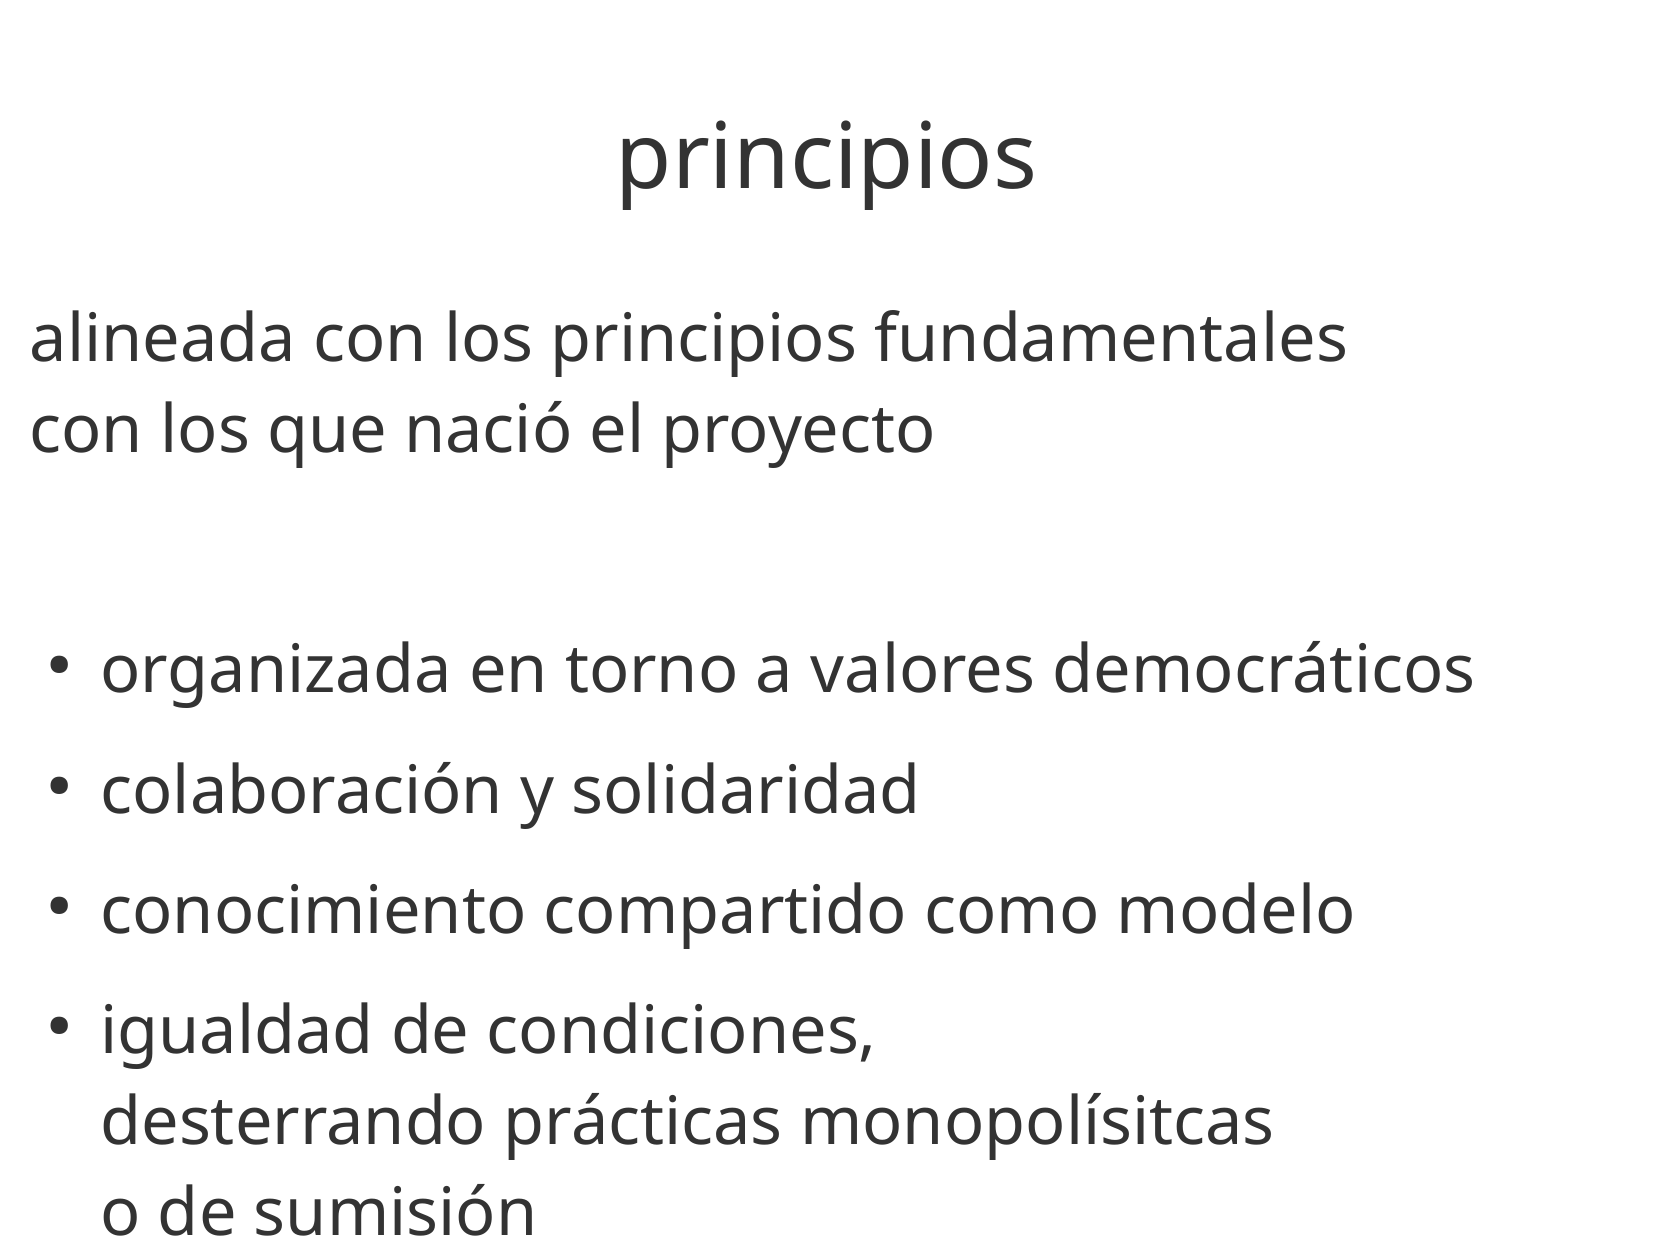

# principios
alineada con los principios fundamentales
con los que nació el proyecto
organizada en torno a valores democráticos
colaboración y solidaridad
conocimiento compartido como modelo
igualdad de condiciones,
desterrando prácticas monopolísitcas
o de sumisión